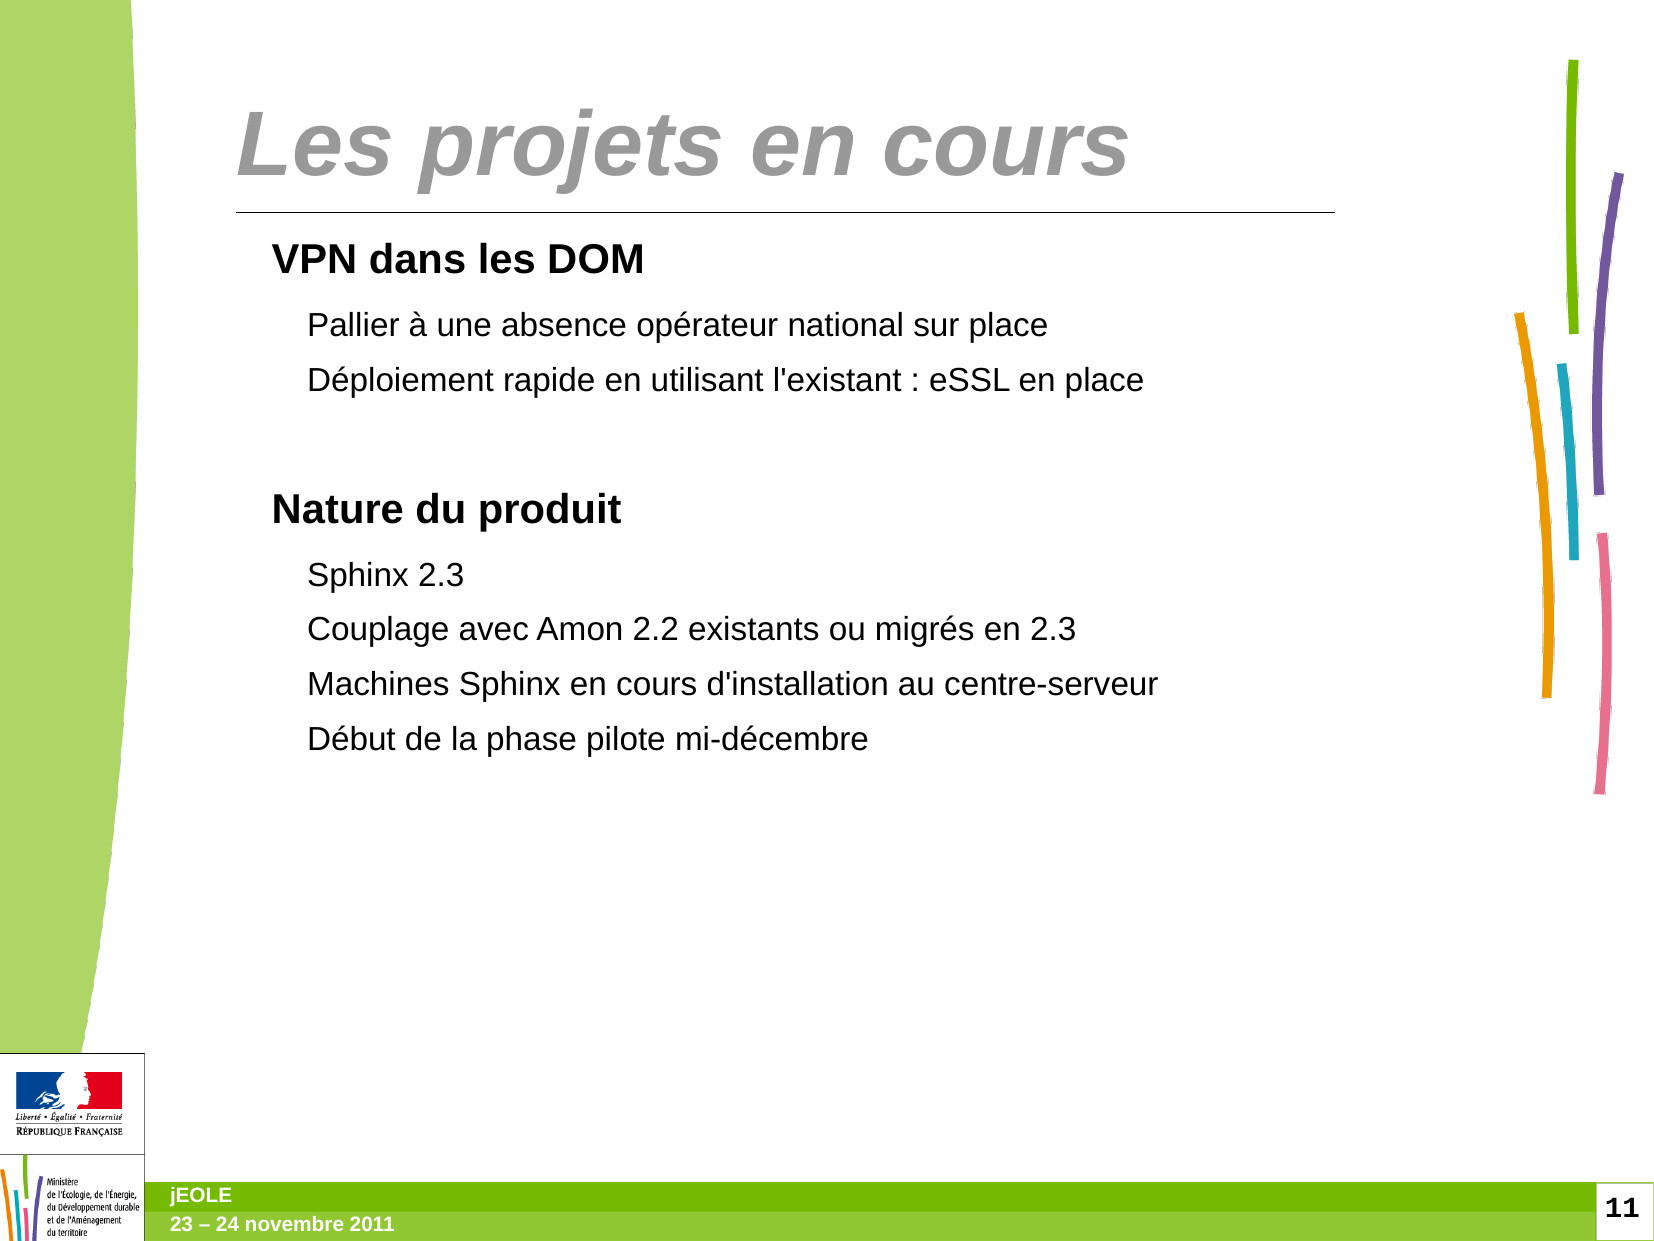

# Les projets en cours
VPN dans les DOM
Pallier à une absence opérateur national sur place
Déploiement rapide en utilisant l'existant : eSSL en place
Nature du produit
Sphinx 2.3
Couplage avec Amon 2.2 existants ou migrés en 2.3
Machines Sphinx en cours d'installation au centre-serveur
Début de la phase pilote mi-décembre
11
Journées EOLE octobre 2010